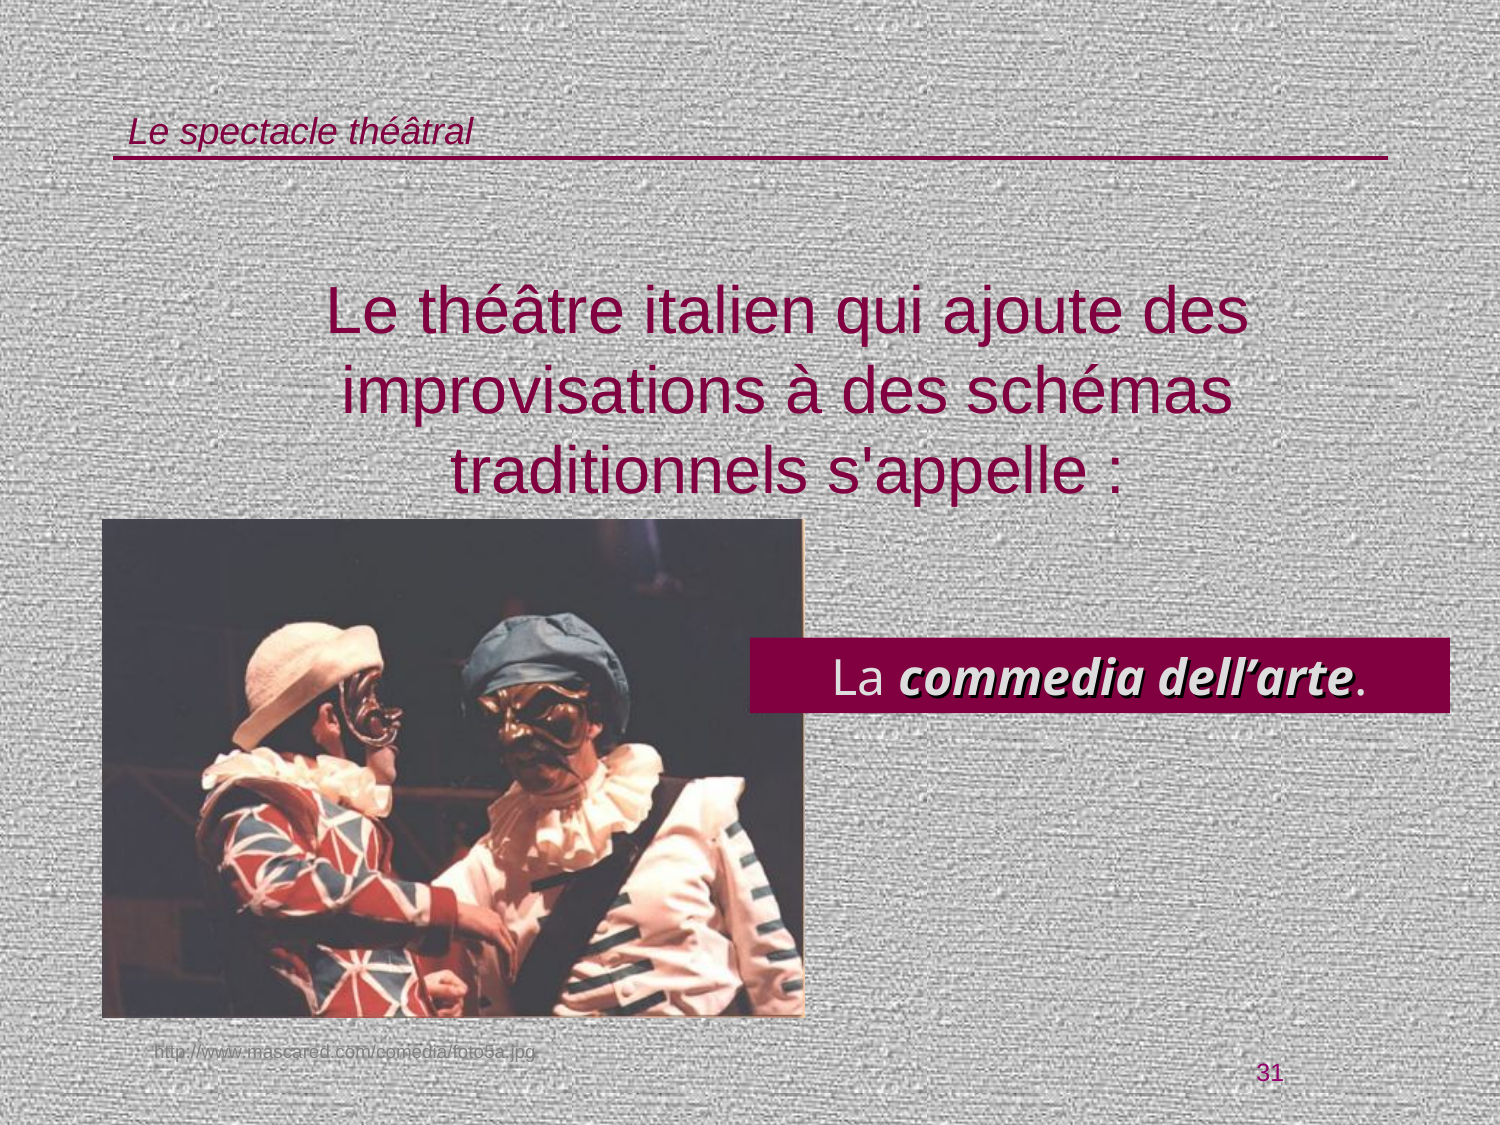

Le théâtre italien qui ajoute des improvisations à des schémas traditionnels s'appelle :
http://www.mascared.com/comedia/foto5a.jpg
La commedia dell’arte.
31